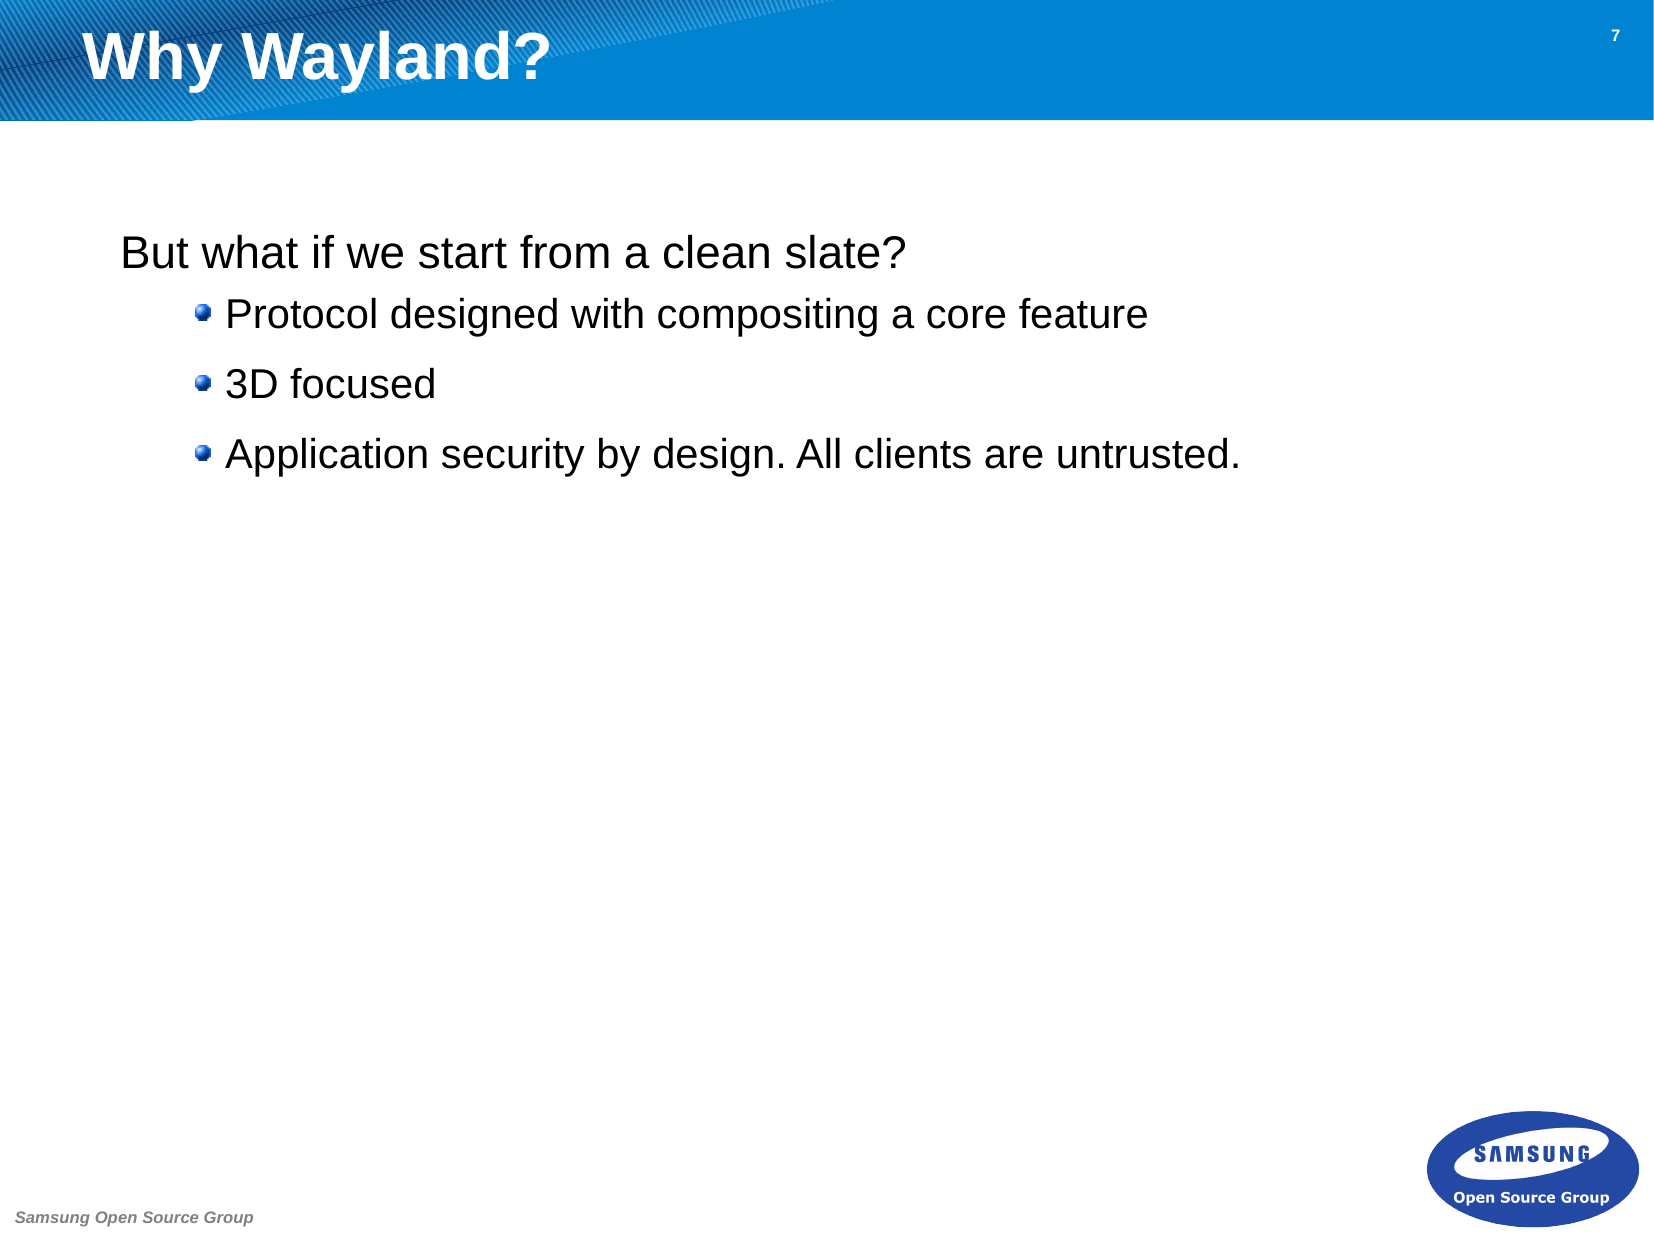

# Why Wayland?
But what if we start from a clean slate?
Protocol designed with compositing a core feature
3D focused
Application security by design. All clients are untrusted.